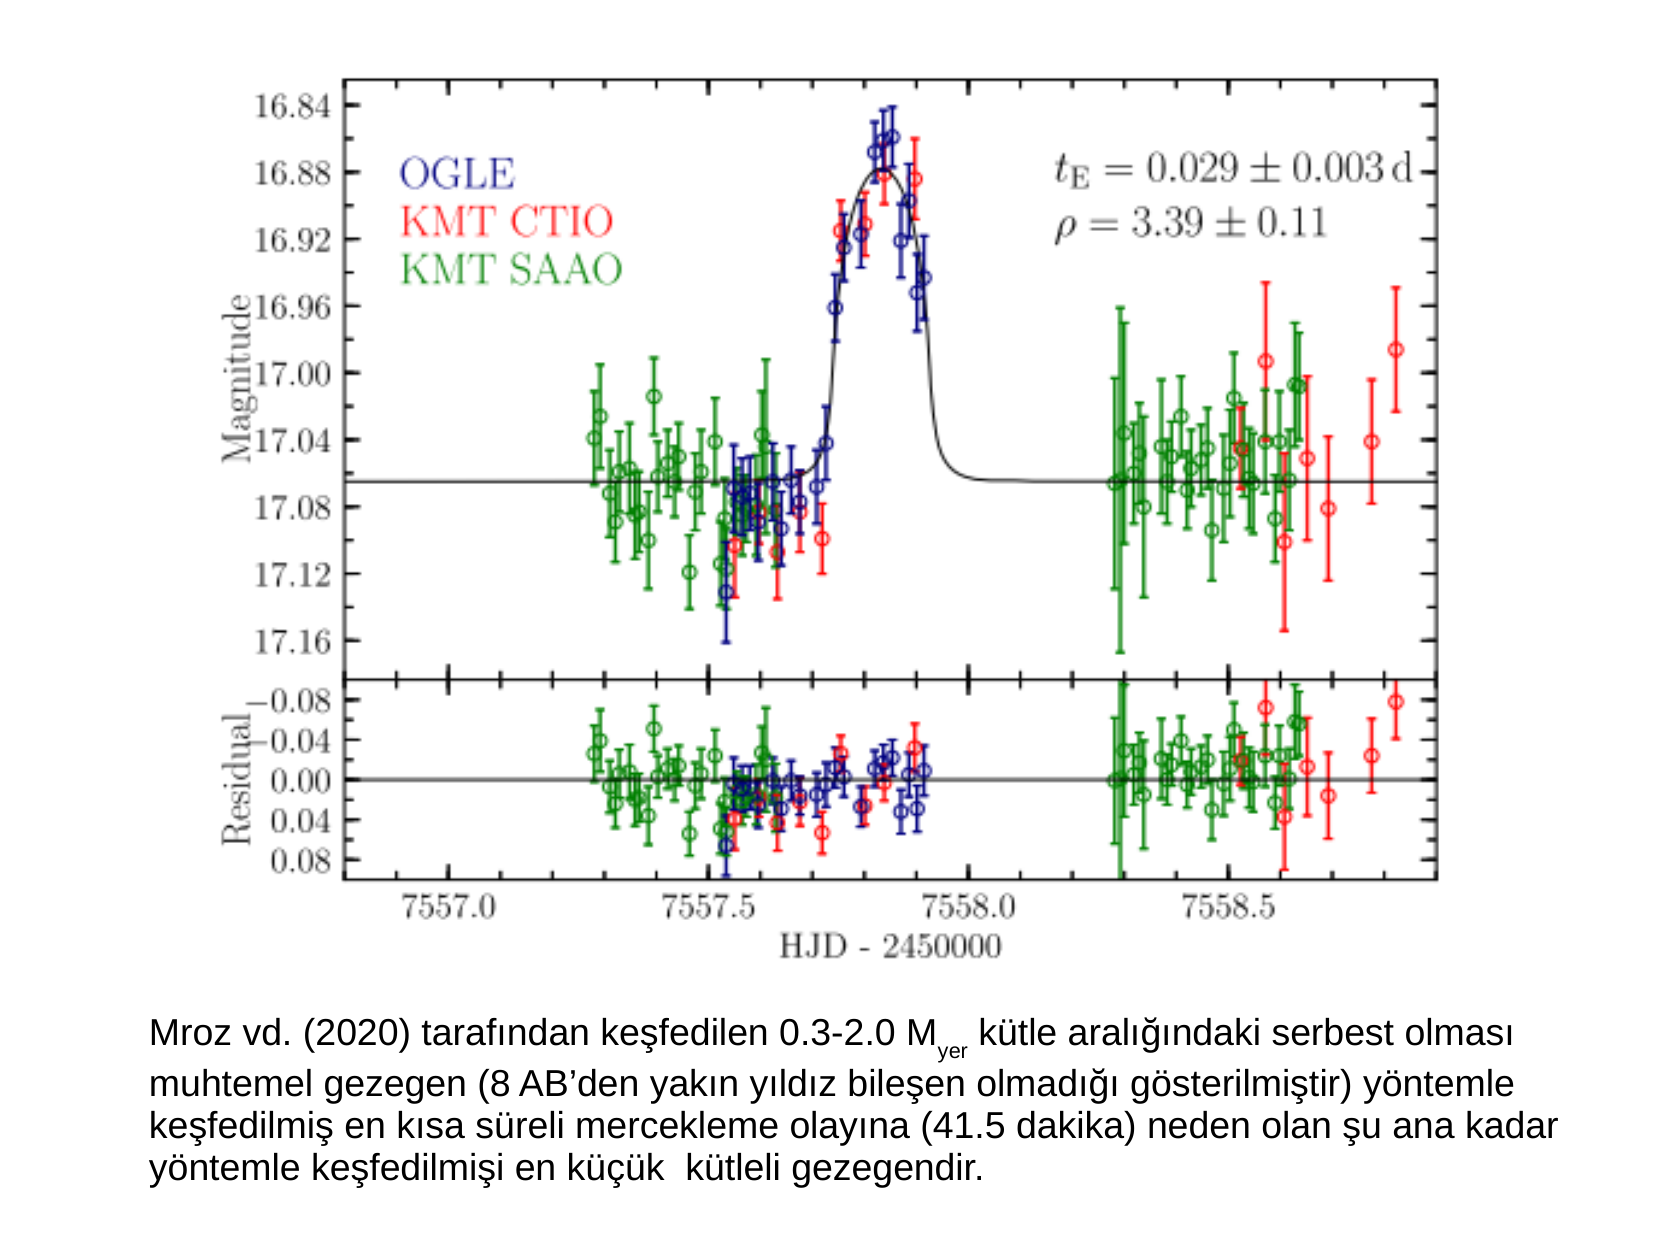

Mroz vd. (2020) tarafından keşfedilen 0.3-2.0 Myer kütle aralığındaki serbest olması muhtemel gezegen (8 AB’den yakın yıldız bileşen olmadığı gösterilmiştir) yöntemle keşfedilmiş en kısa süreli mercekleme olayına (41.5 dakika) neden olan şu ana kadar yöntemle keşfedilmişi en küçük kütleli gezegendir.